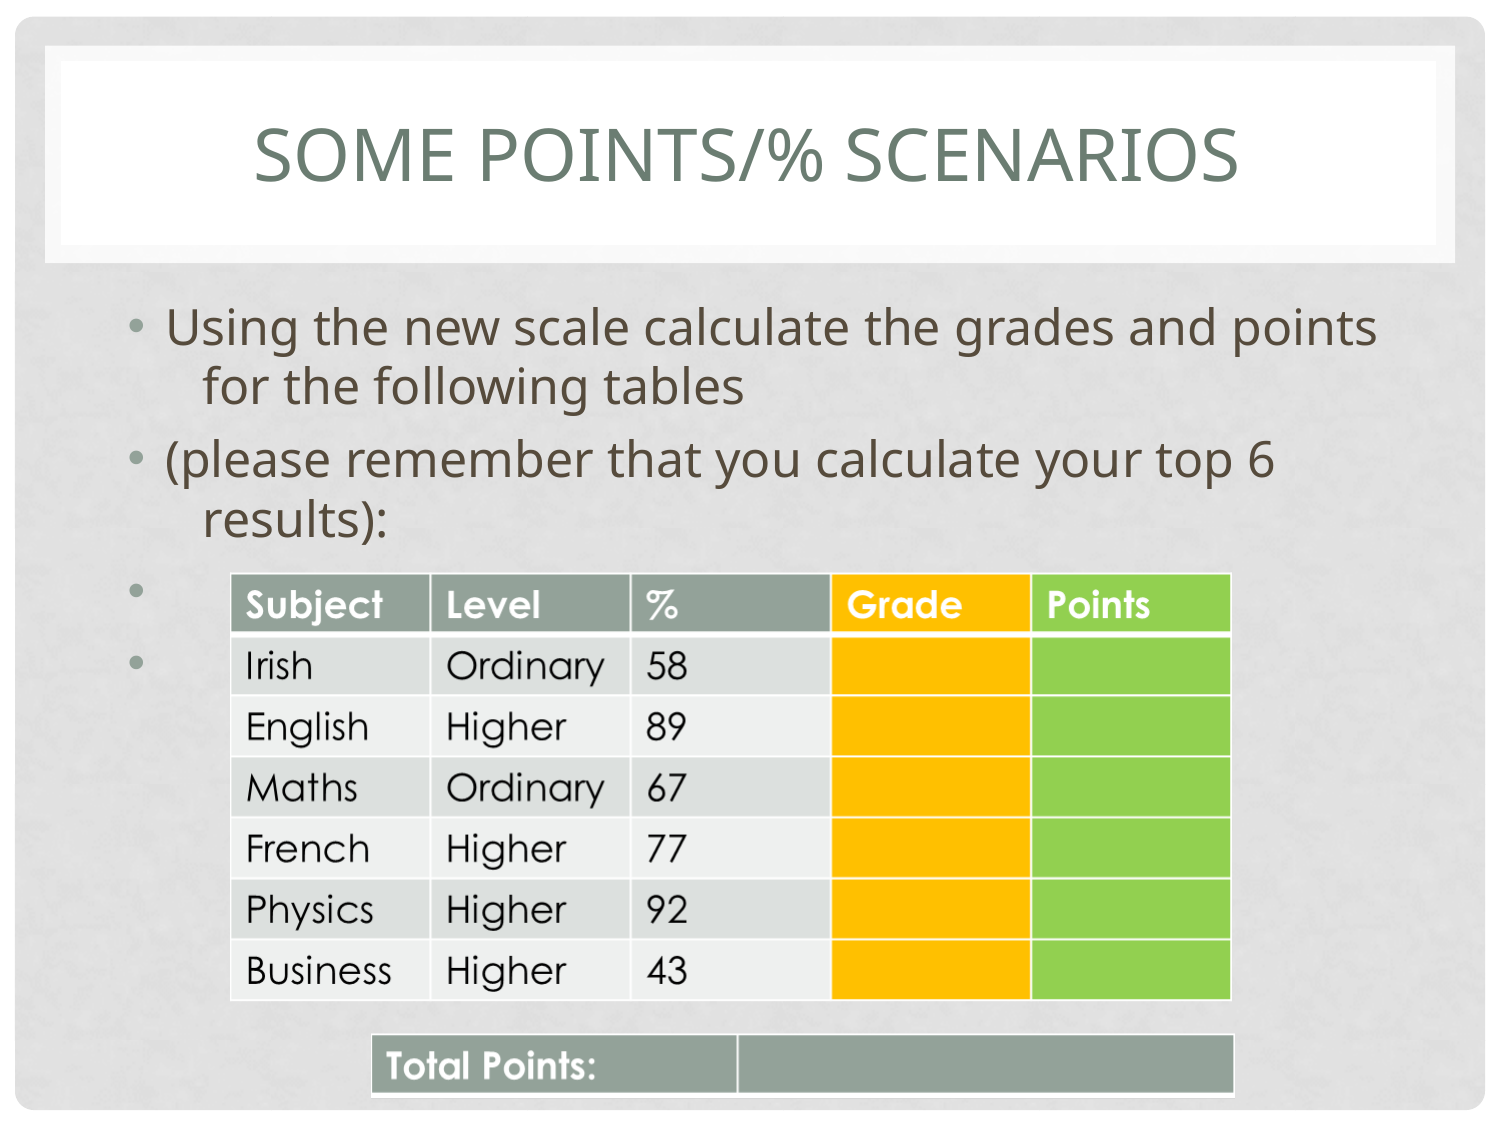

# Some points/% Scenarios
Using the new scale calculate the grades and points for the following tables
(please remember that you calculate your top 6 results):